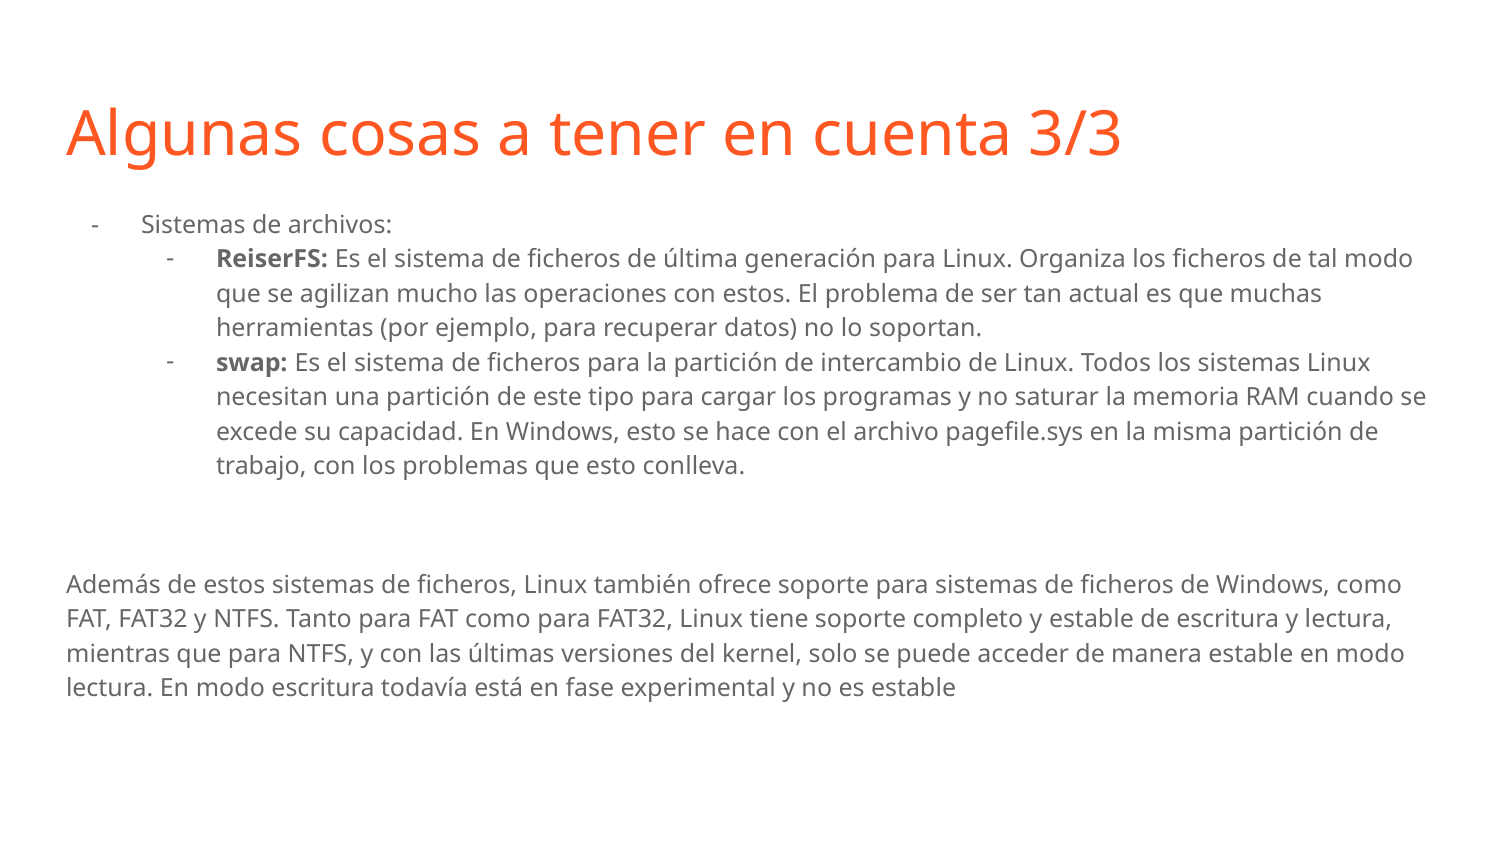

# Algunas cosas a tener en cuenta 3/3
Sistemas de archivos:
ReiserFS: Es el sistema de ficheros de última generación para Linux. Organiza los ficheros de tal modo que se agilizan mucho las operaciones con estos. El problema de ser tan actual es que muchas herramientas (por ejemplo, para recuperar datos) no lo soportan.
swap: Es el sistema de ficheros para la partición de intercambio de Linux. Todos los sistemas Linux necesitan una partición de este tipo para cargar los programas y no saturar la memoria RAM cuando se excede su capacidad. En Windows, esto se hace con el archivo pagefile.sys en la misma partición de trabajo, con los problemas que esto conlleva.
Además de estos sistemas de ficheros, Linux también ofrece soporte para sistemas de ficheros de Windows, como FAT, FAT32 y NTFS. Tanto para FAT como para FAT32, Linux tiene soporte completo y estable de escritura y lectura, mientras que para NTFS, y con las últimas versiones del kernel, solo se puede acceder de manera estable en modo lectura. En modo escritura todavía está en fase experimental y no es estable